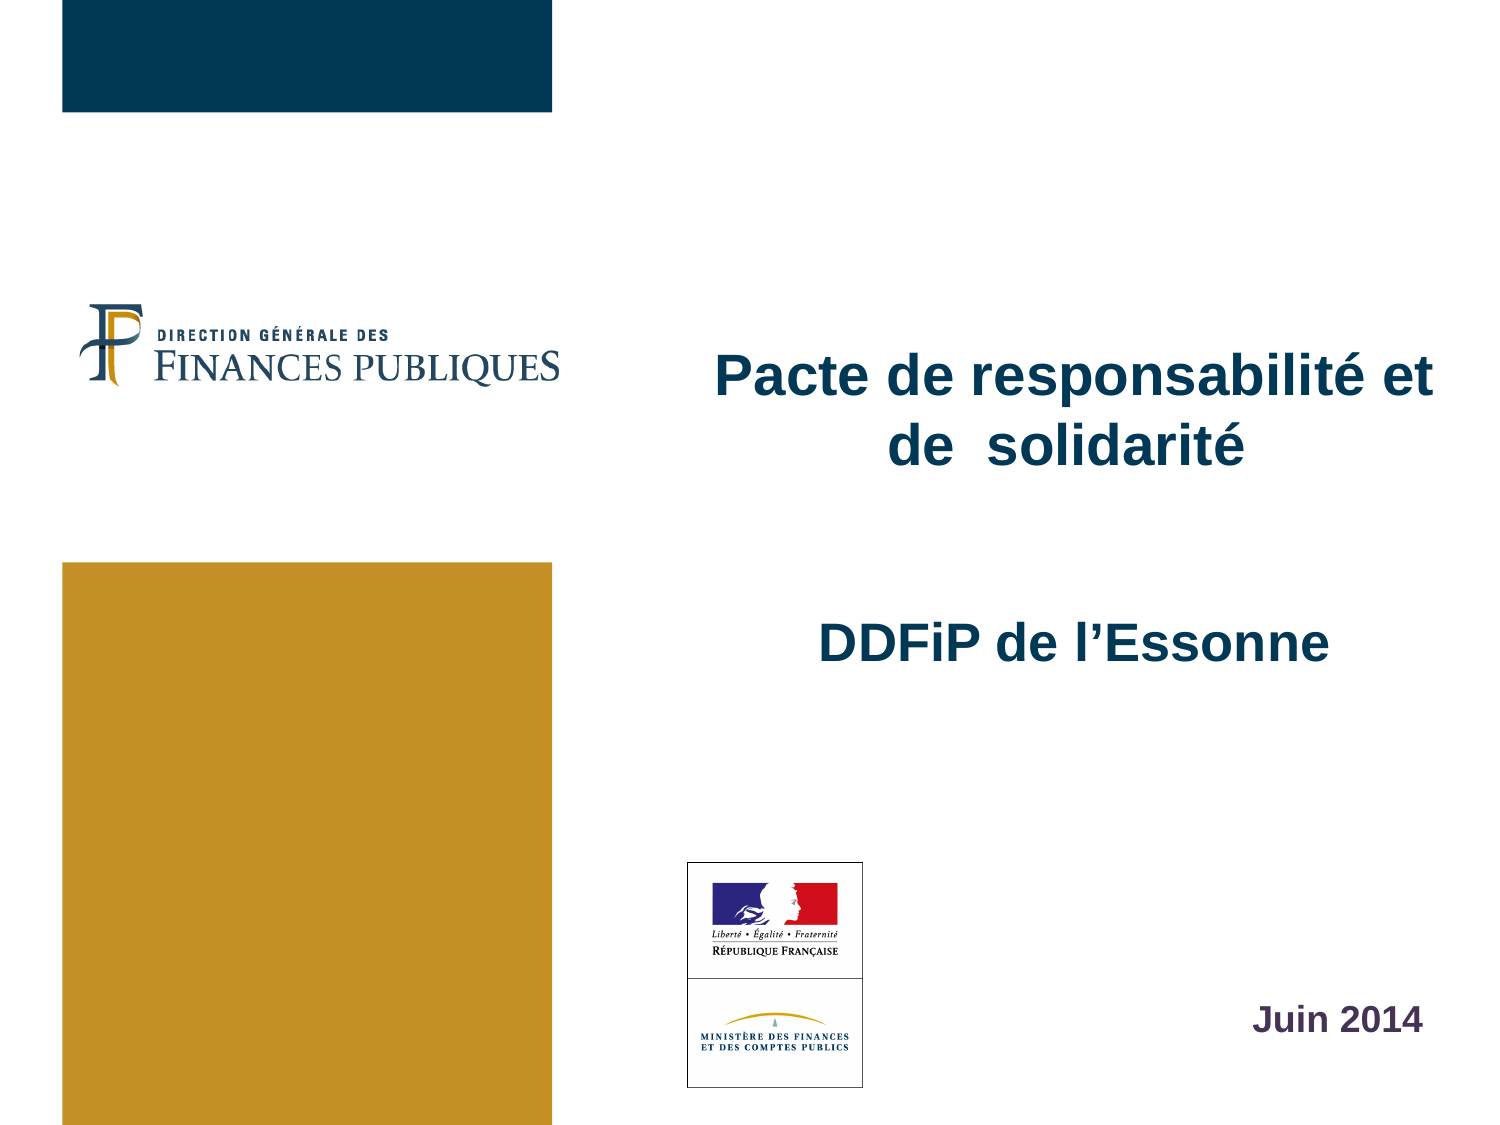

# Pacte de responsabilité et de solidarité DDFiP de l’Essonne
Juin 2014